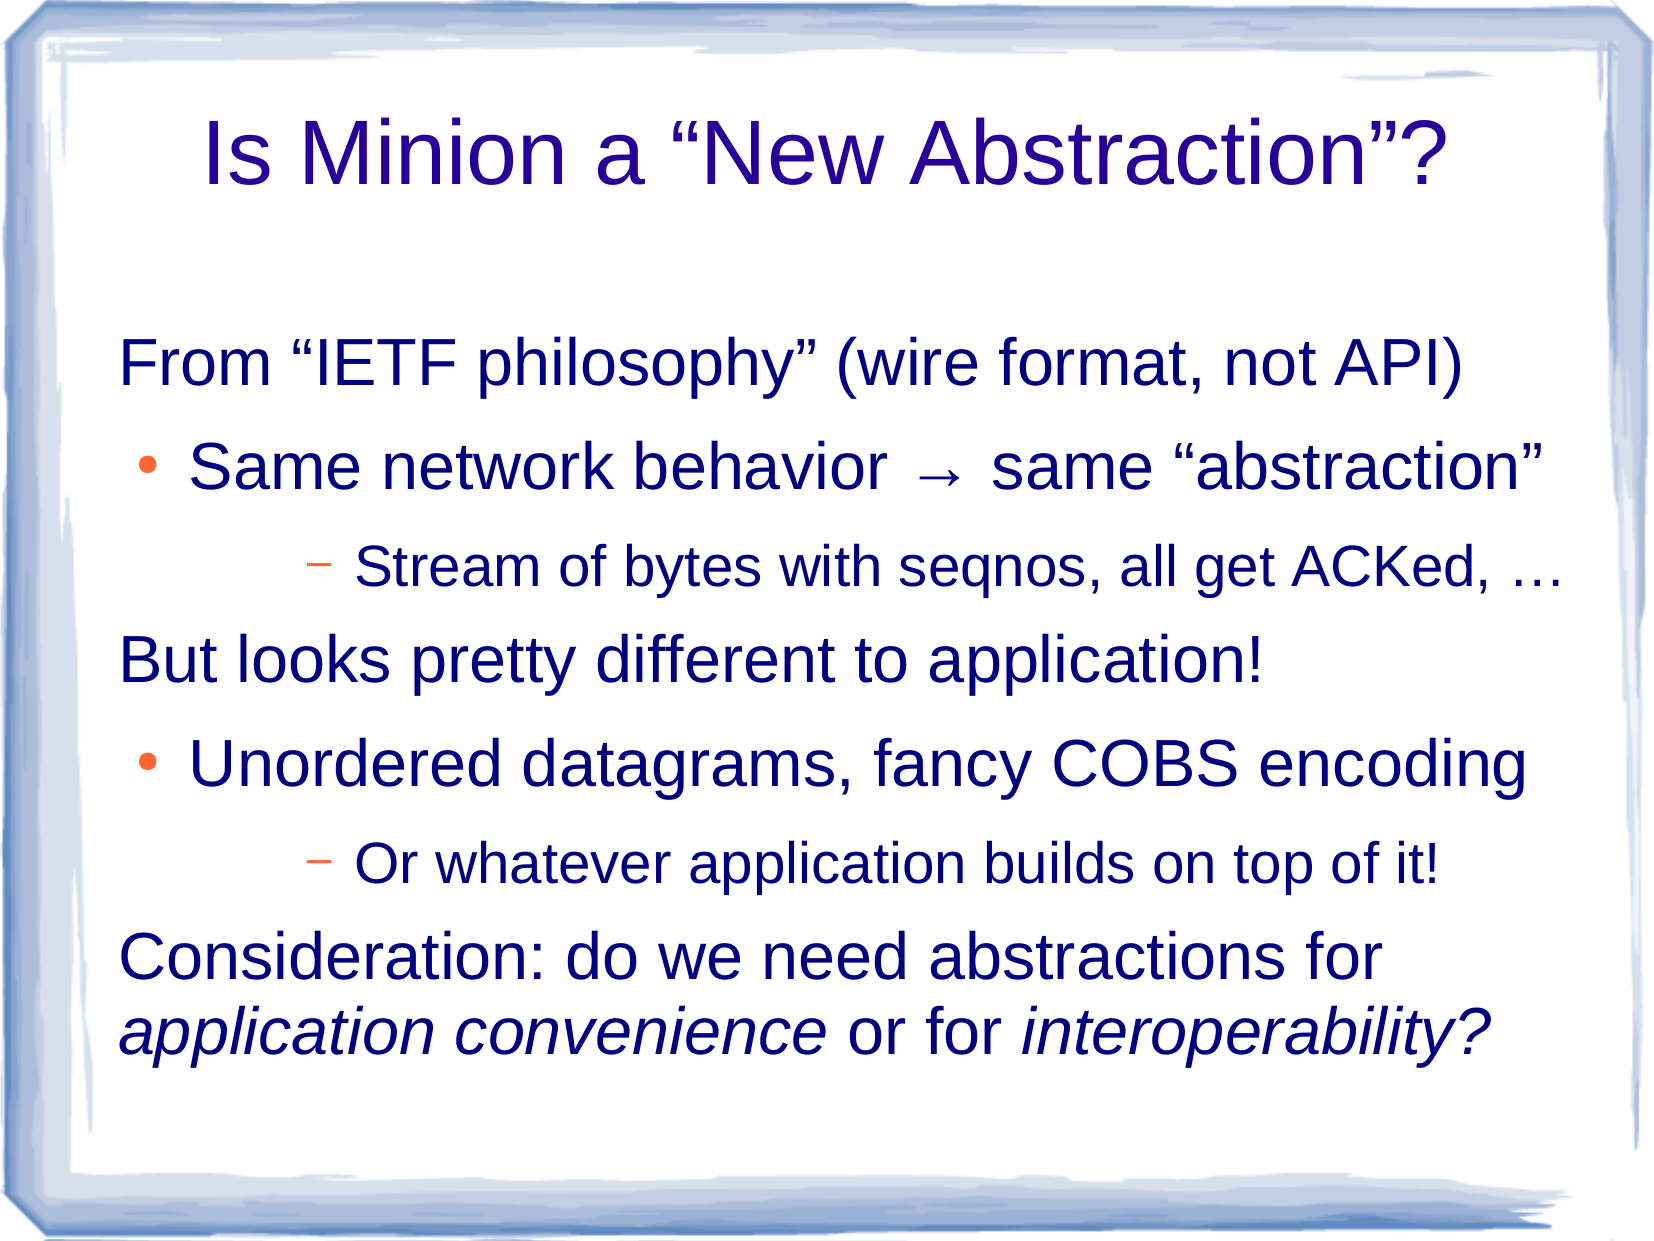

# Is Minion a “New Abstraction”?
From “IETF philosophy” (wire format, not API)
Same network behavior → same “abstraction”
Stream of bytes with seqnos, all get ACKed, …
But looks pretty different to application!
Unordered datagrams, fancy COBS encoding
Or whatever application builds on top of it!
Consideration: do we need abstractions for
application convenience or for interoperability?